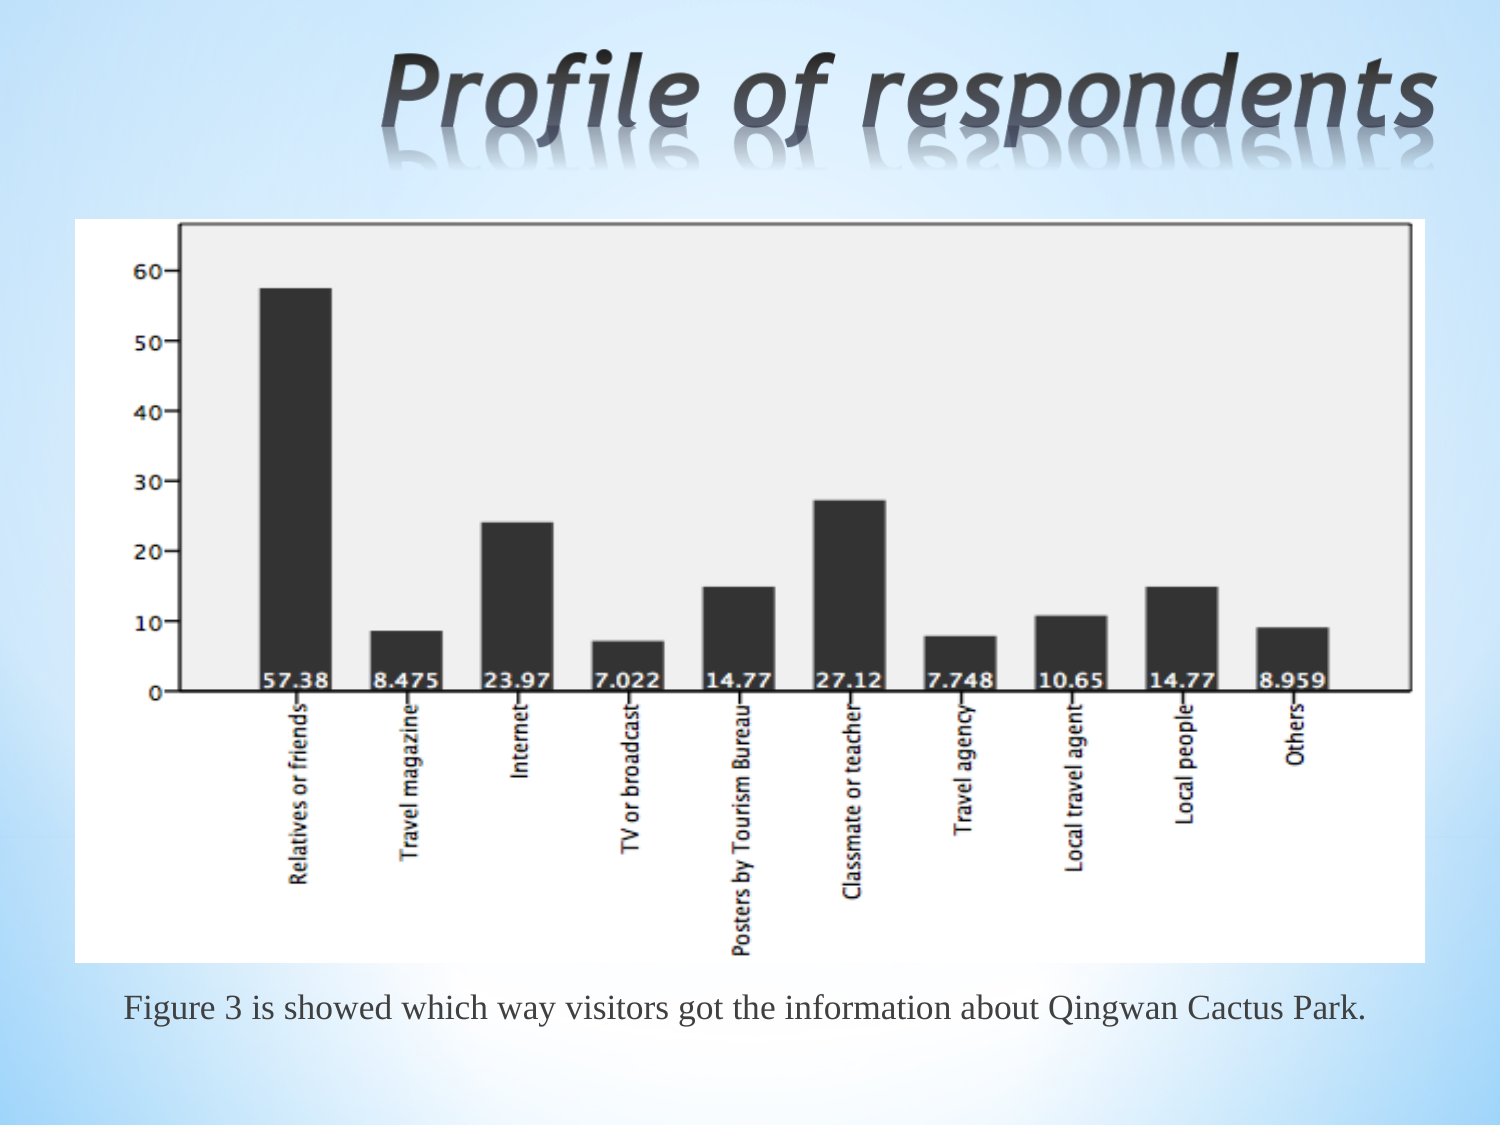

# Figure 3 is showed which way visitors got the information about Qingwan Cactus Park.